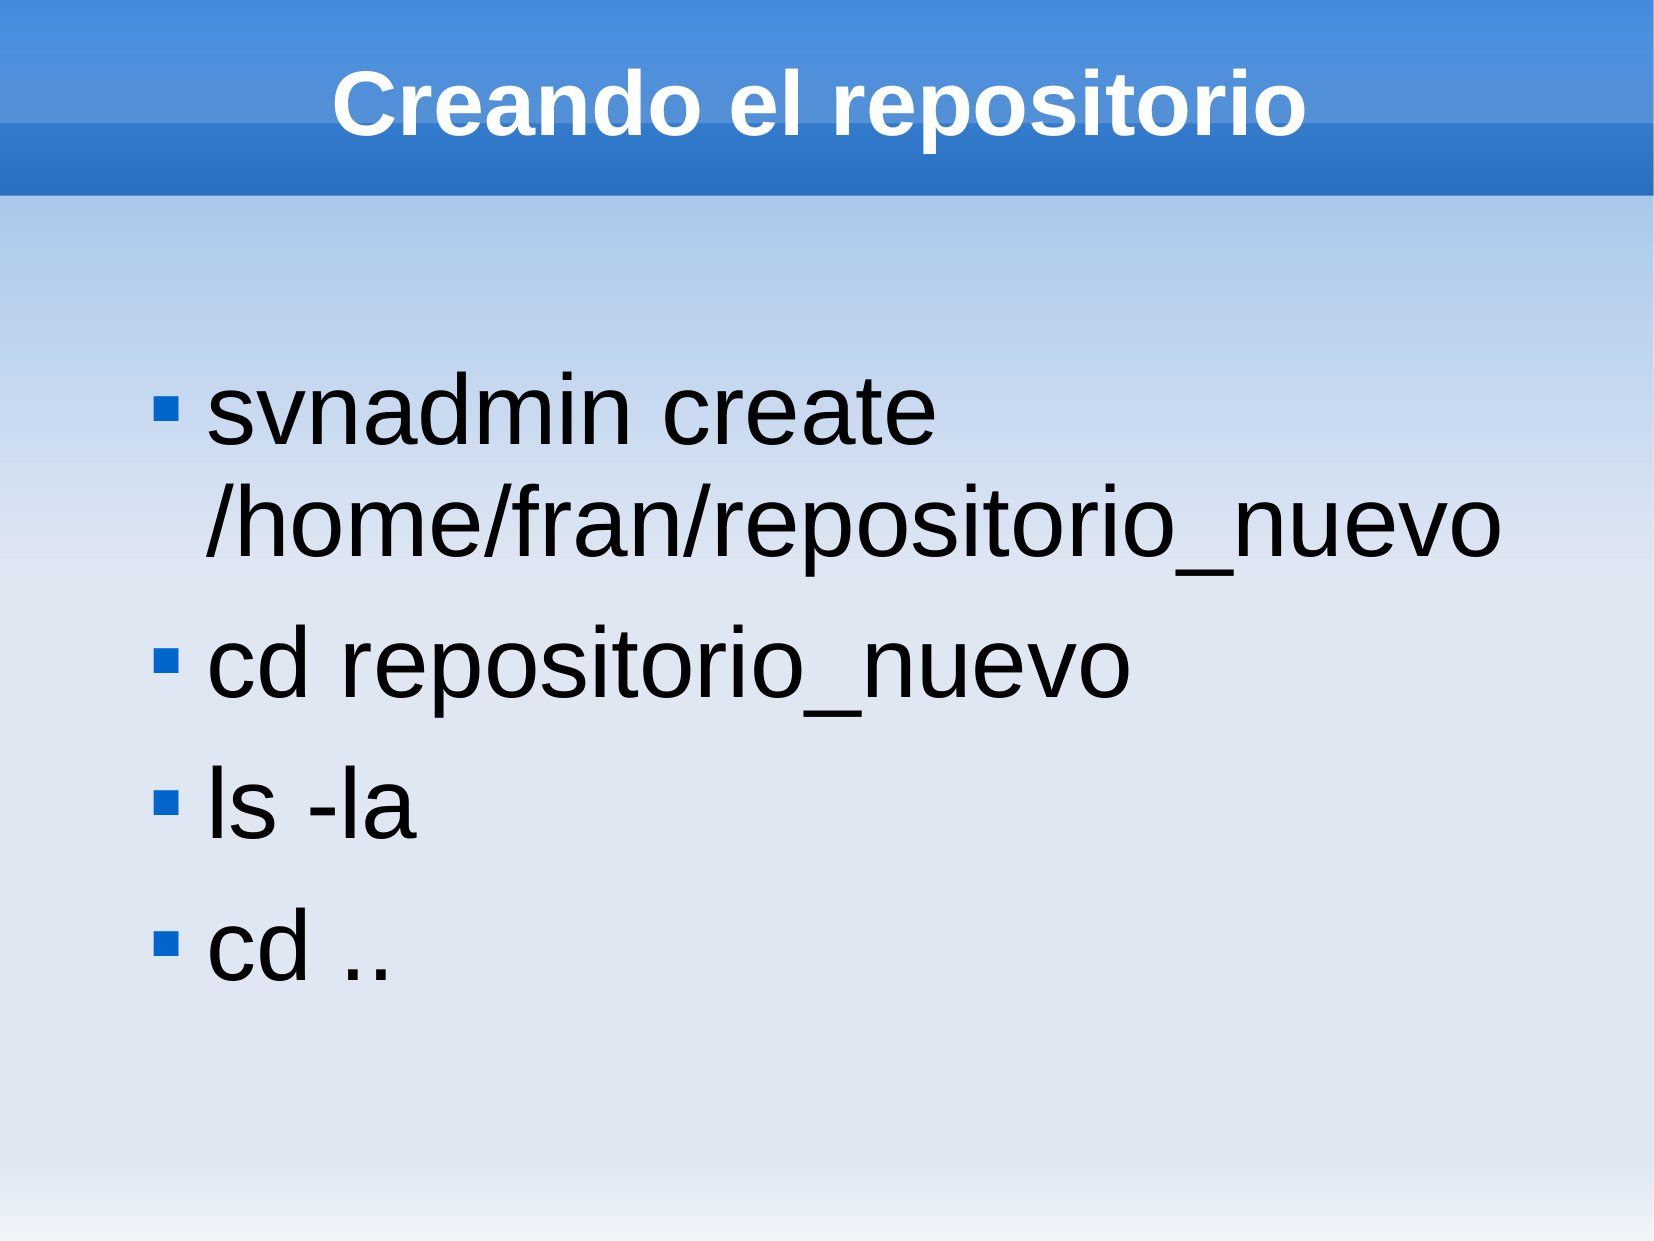

# Creando el repositorio
svnadmin create /home/fran/repositorio_nuevo
cd repositorio_nuevo
ls -la
cd ..